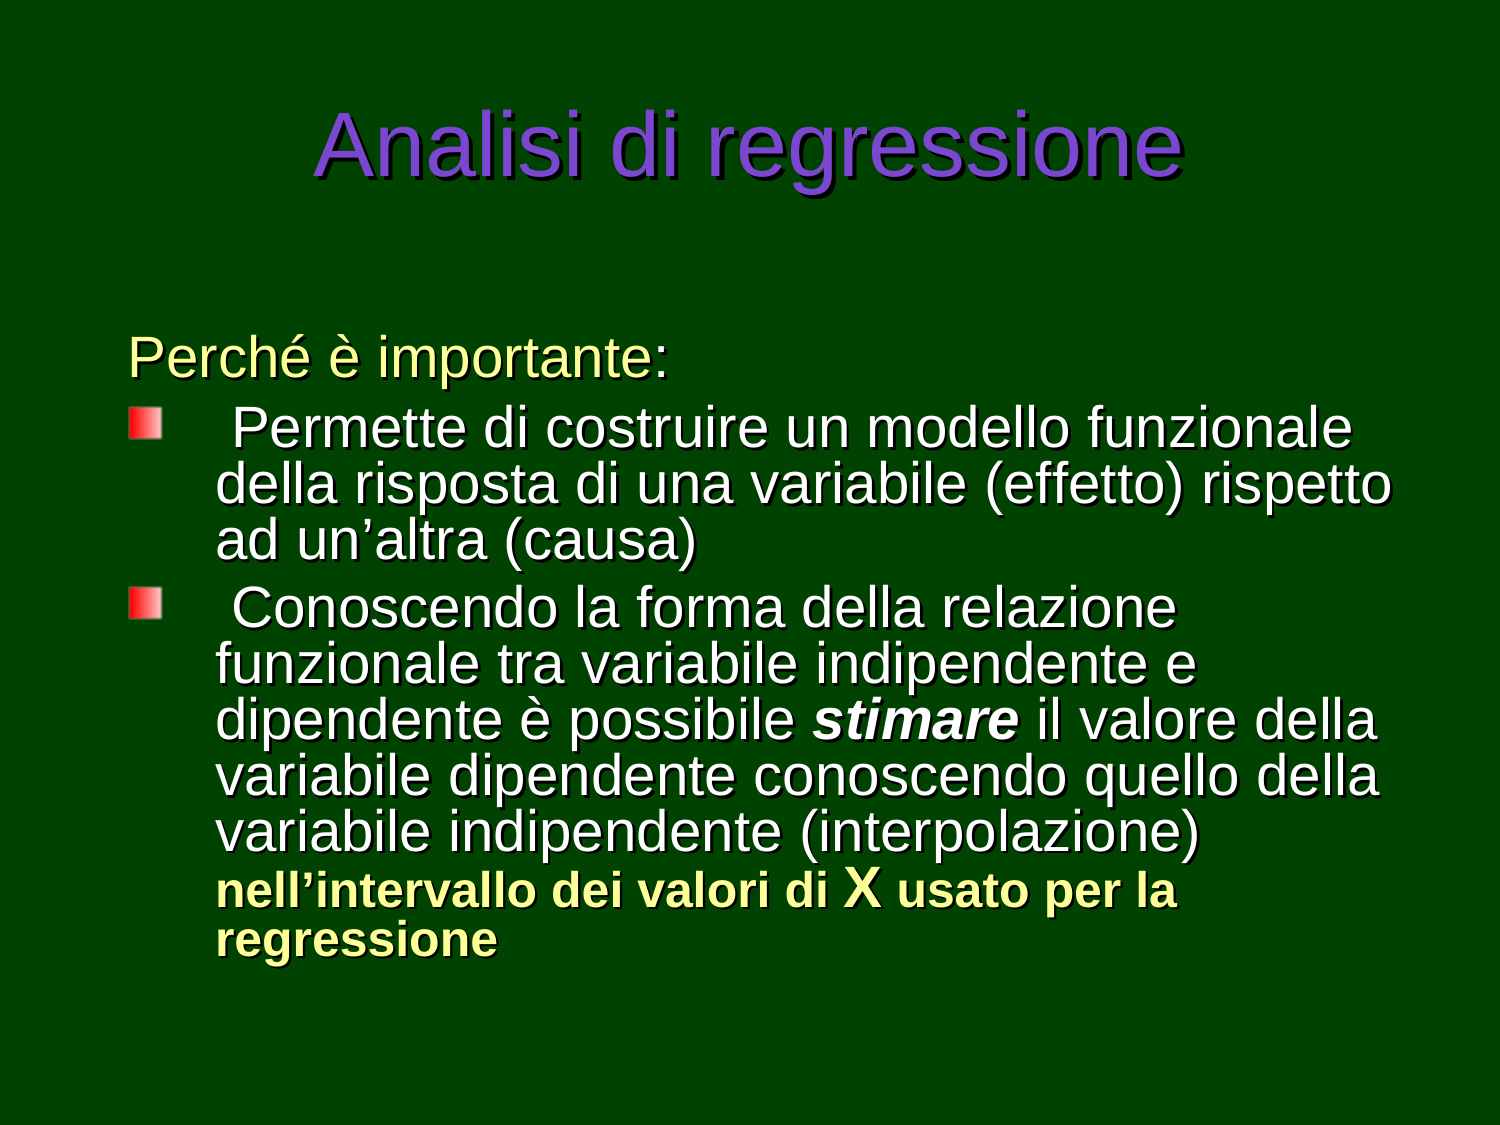

Analisi di regressione
# Perché è importante:
 Permette di costruire un modello funzionale della risposta di una variabile (effetto) rispetto ad un’altra (causa)
 Conoscendo la forma della relazione funzionale tra variabile indipendente e dipendente è possibile stimare il valore della variabile dipendente conoscendo quello della variabile indipendente (interpolazione) nell’intervallo dei valori di X usato per la regressione